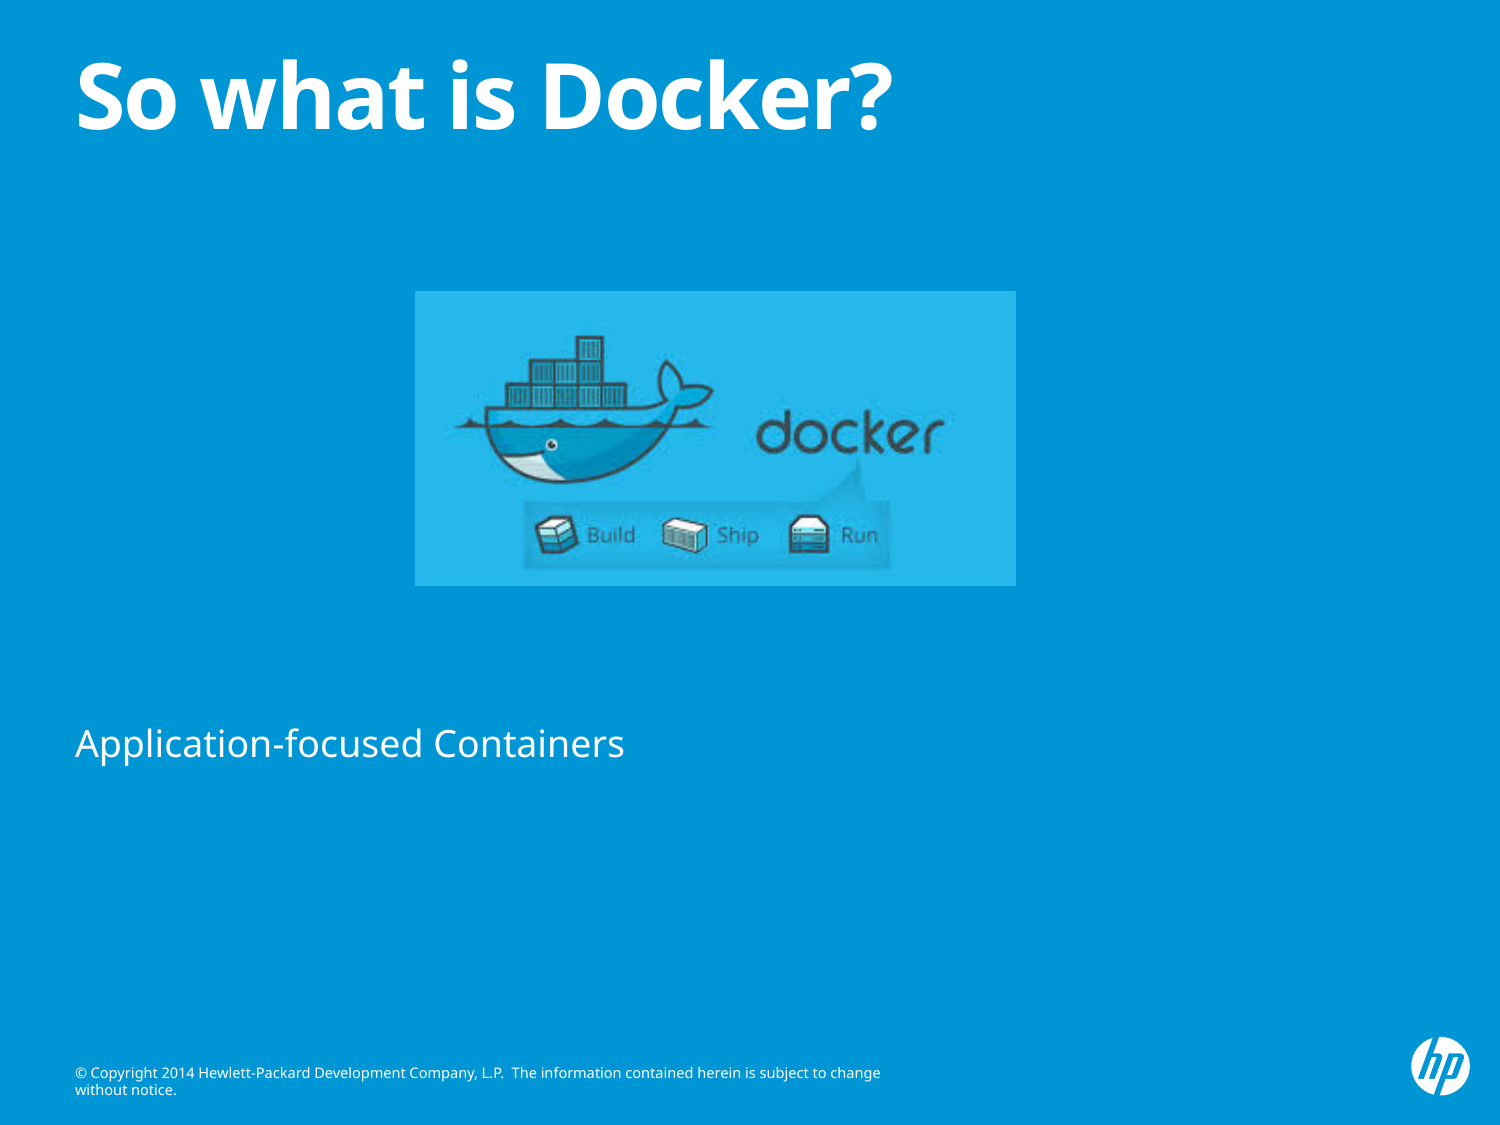

# So what is Docker?
Application-focused Containers